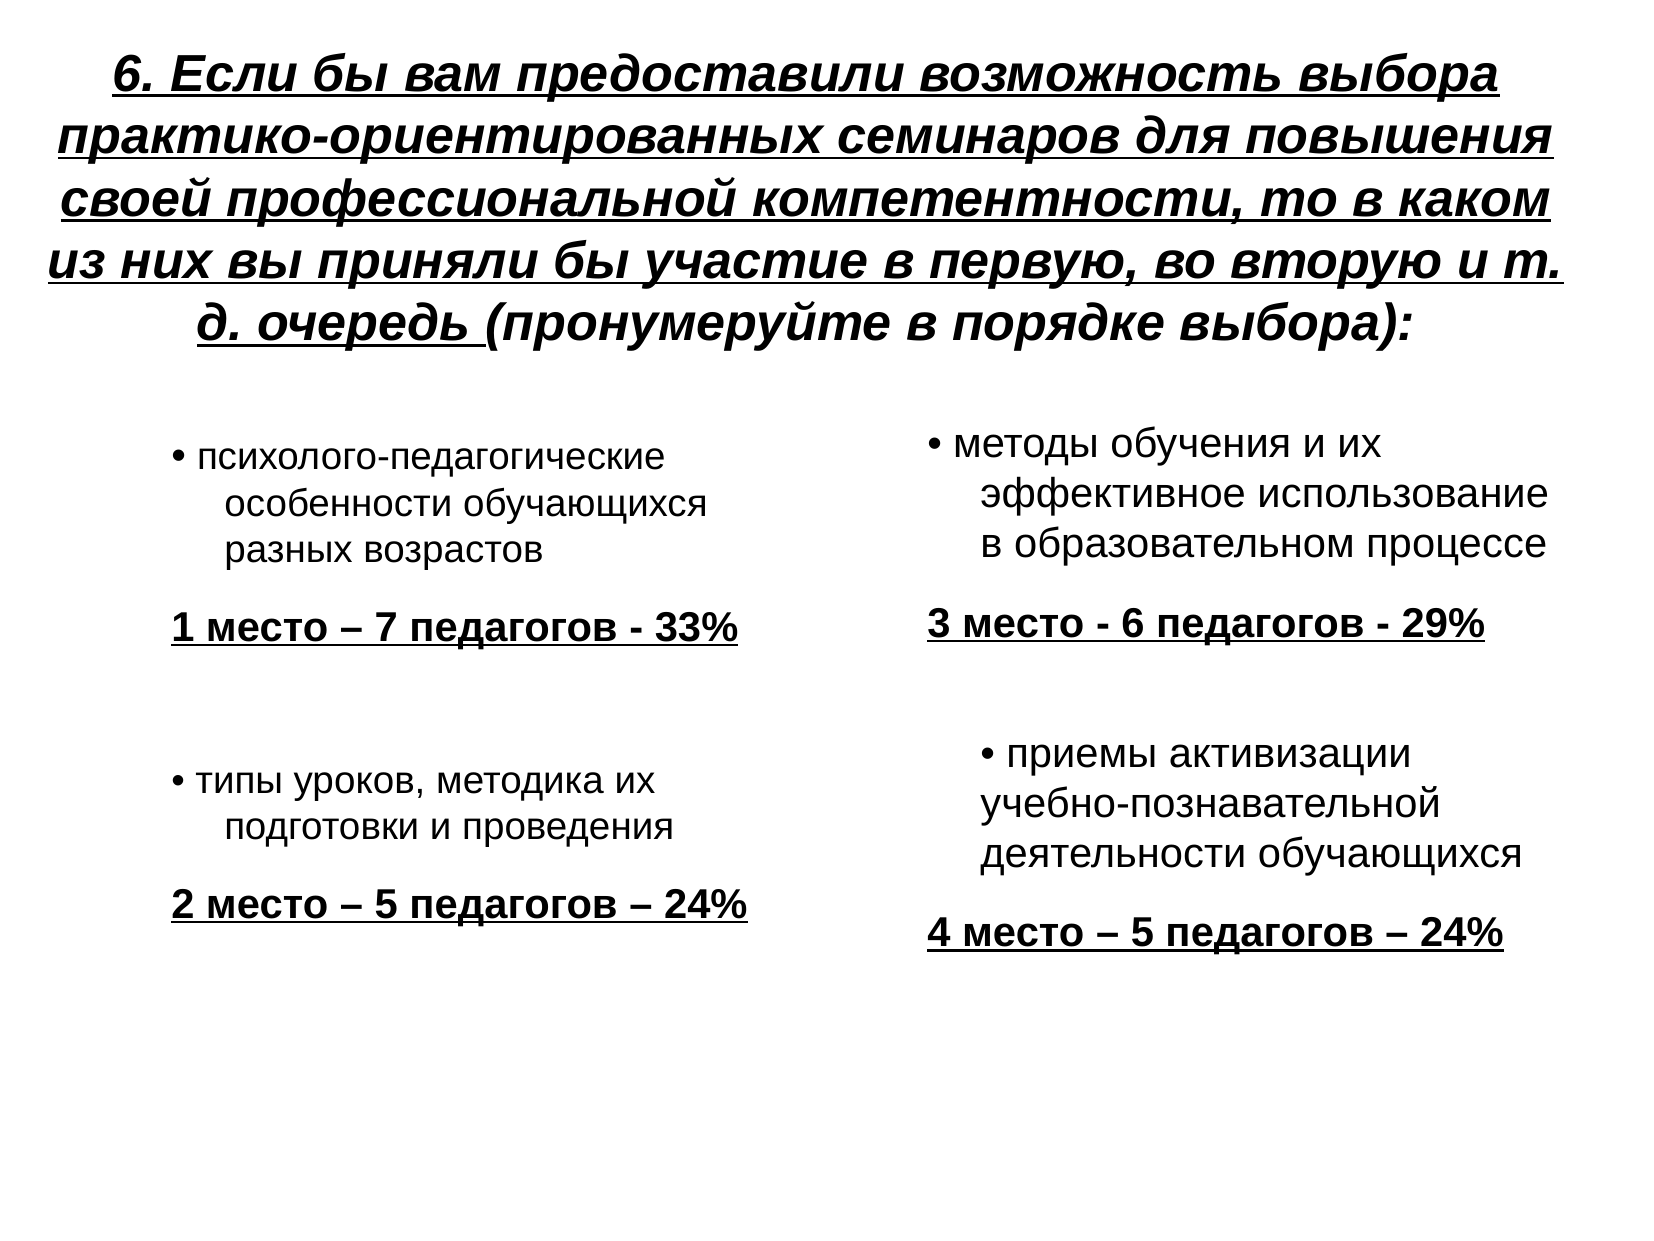

# 6. Если бы вам предоставили возможность выбора практико-ориентированных семинаров для повышения своей профессиональной компетентности, то в каком из них вы приняли бы участие в первую, во вторую и т. д. очередь (пронумеруйте в порядке выбора):
• методы обучения и их эффективное использование в образовательном процессе
3 место - 6 педагогов - 29%
• приемы активизации учебно-познавательной деятельности обучающихся
4 место – 5 педагогов – 24%
• психолого-педагогические особенности обучающихся разных возрастов
1 место – 7 педагогов - 33%
• типы уроков, методика их подготовки и проведения
2 место – 5 педагогов – 24%